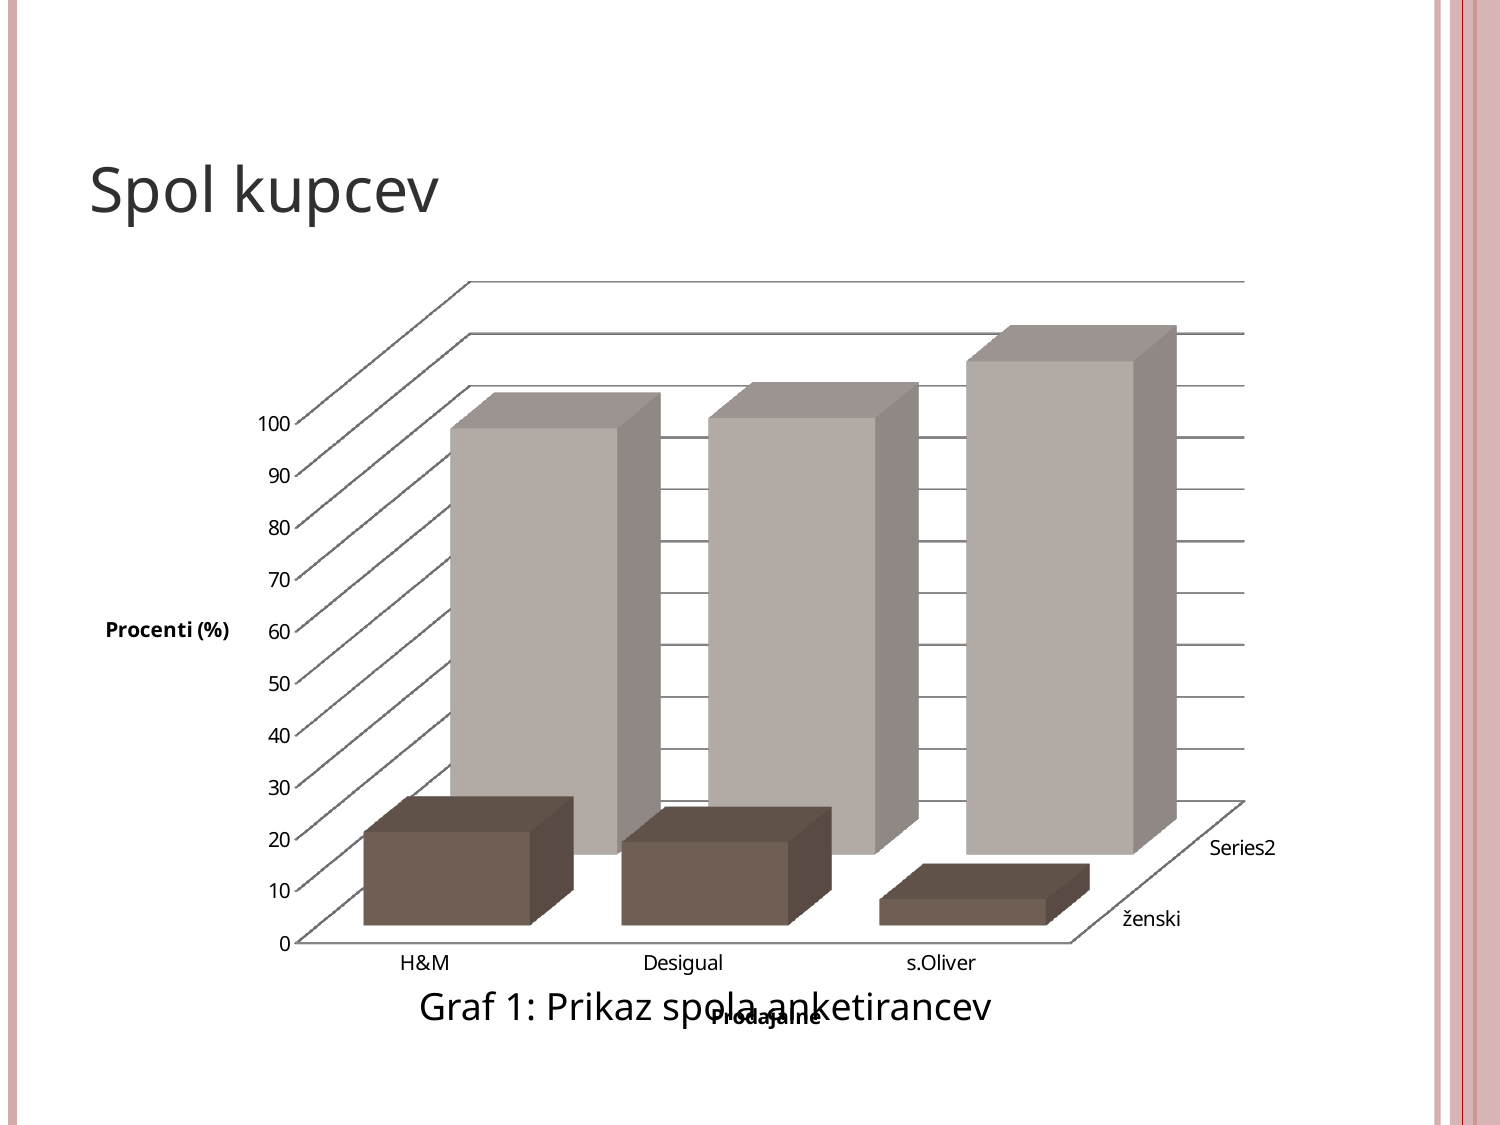

# Spol kupcev
[unsupported chart]
Graf 1: Prikaz spola anketirancev